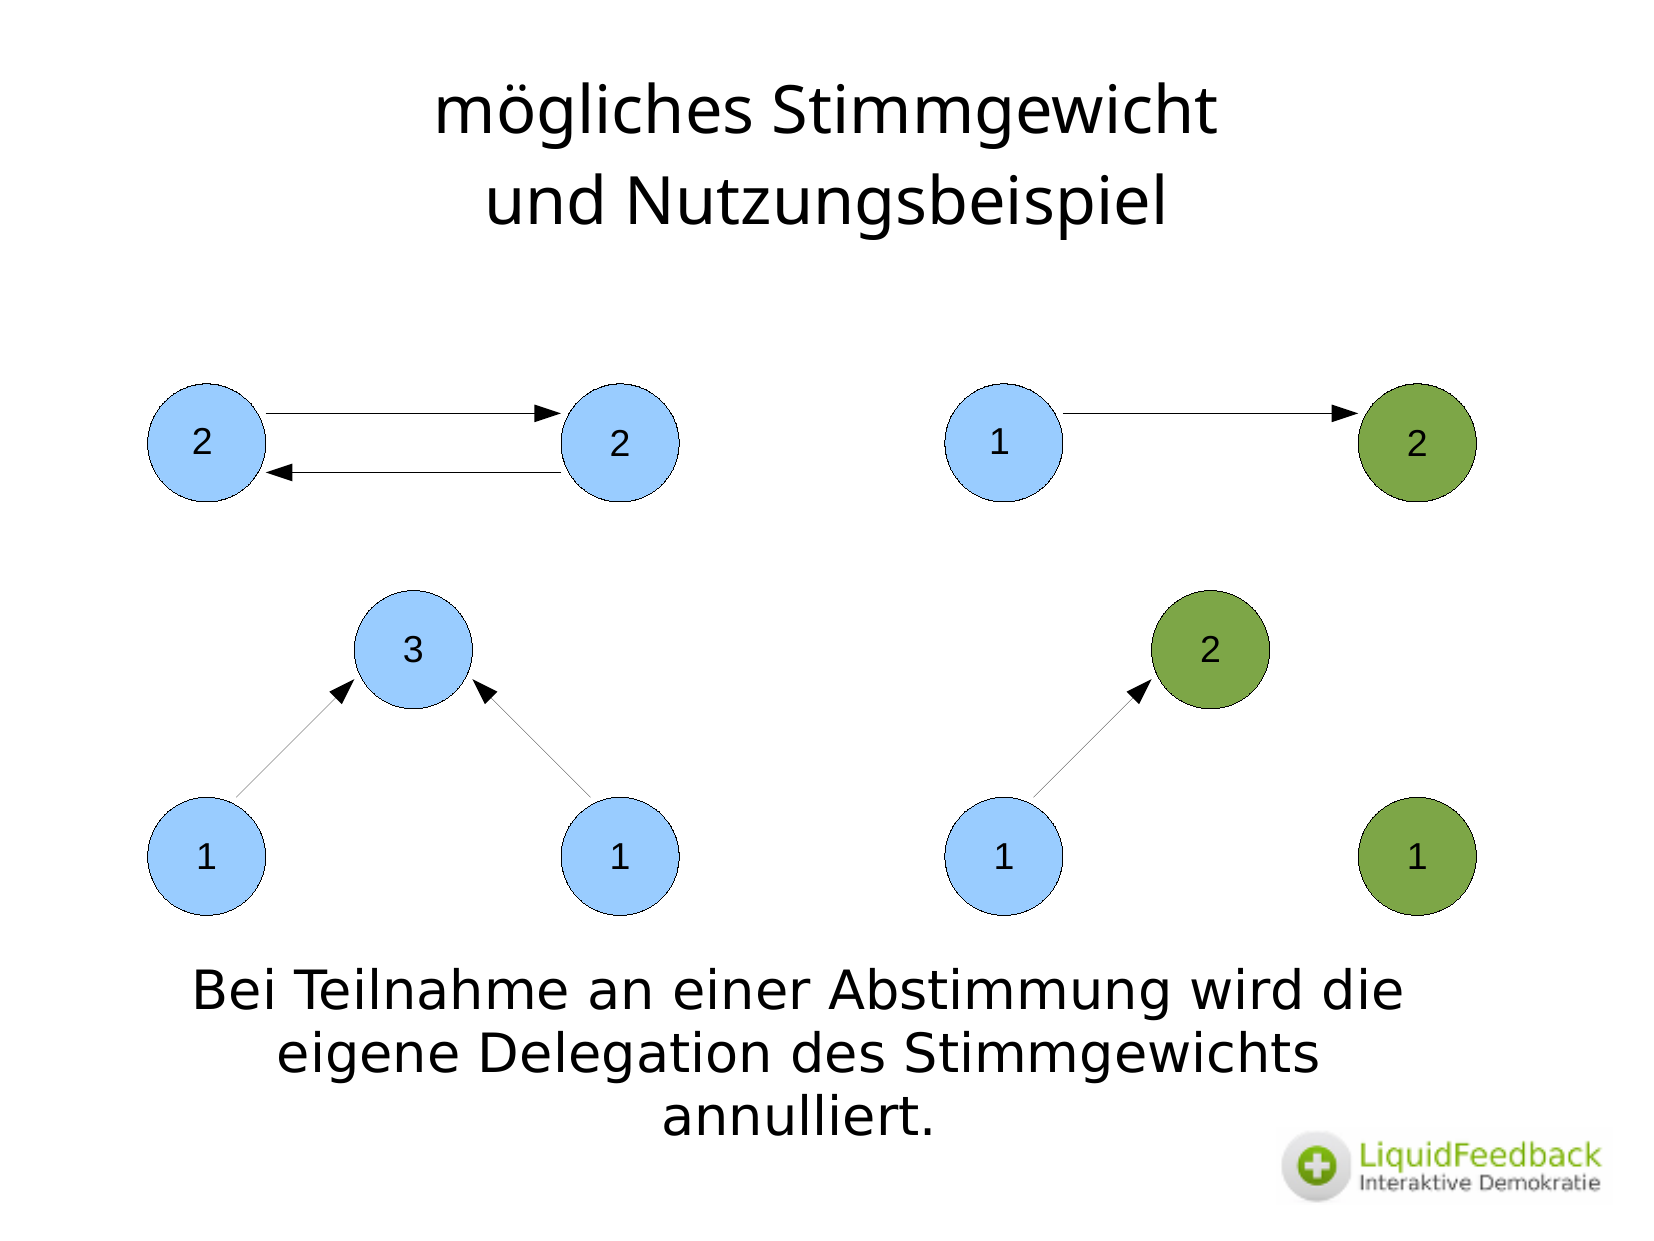

# mögliches Stimmgewicht und Nutzungsbeispiel
2
2
2
1
3
2
1
1
1
1
Bei Teilnahme an einer Abstimmung wird die eigene Delegation des Stimmgewichts annulliert.